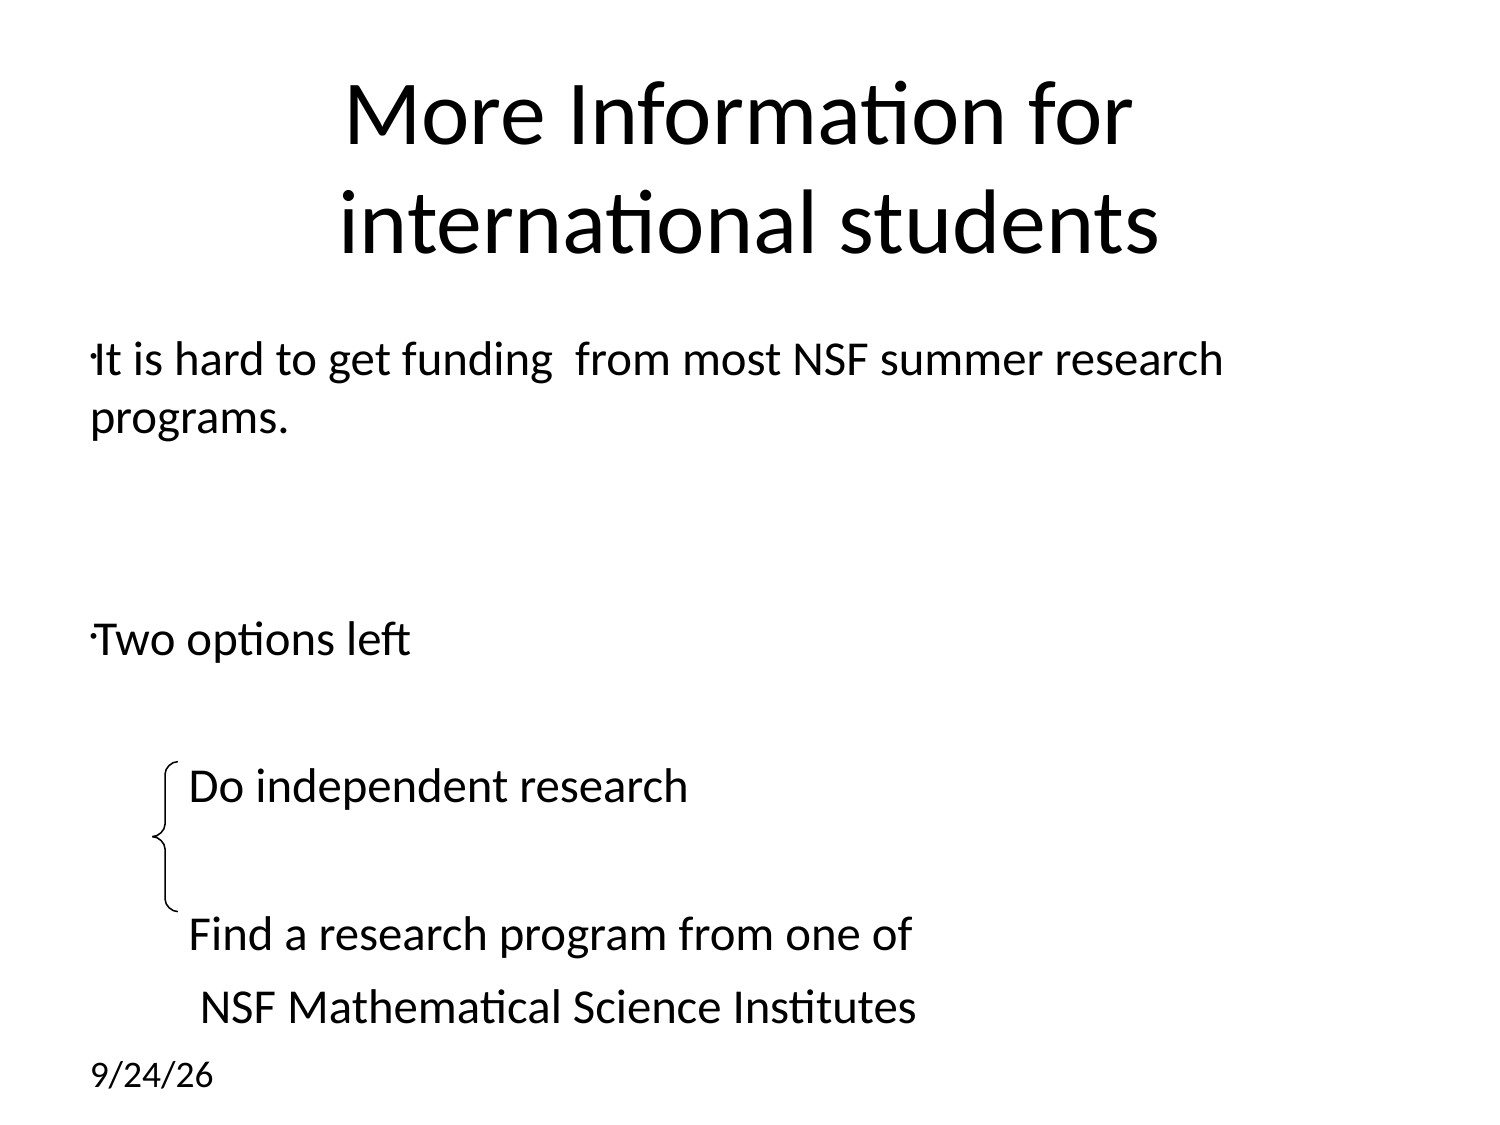

# More Information for international students
It is hard to get funding from most NSF summer research programs.
Two options left
 Do independent research
 Find a research program from one of
 NSF Mathematical Science Institutes